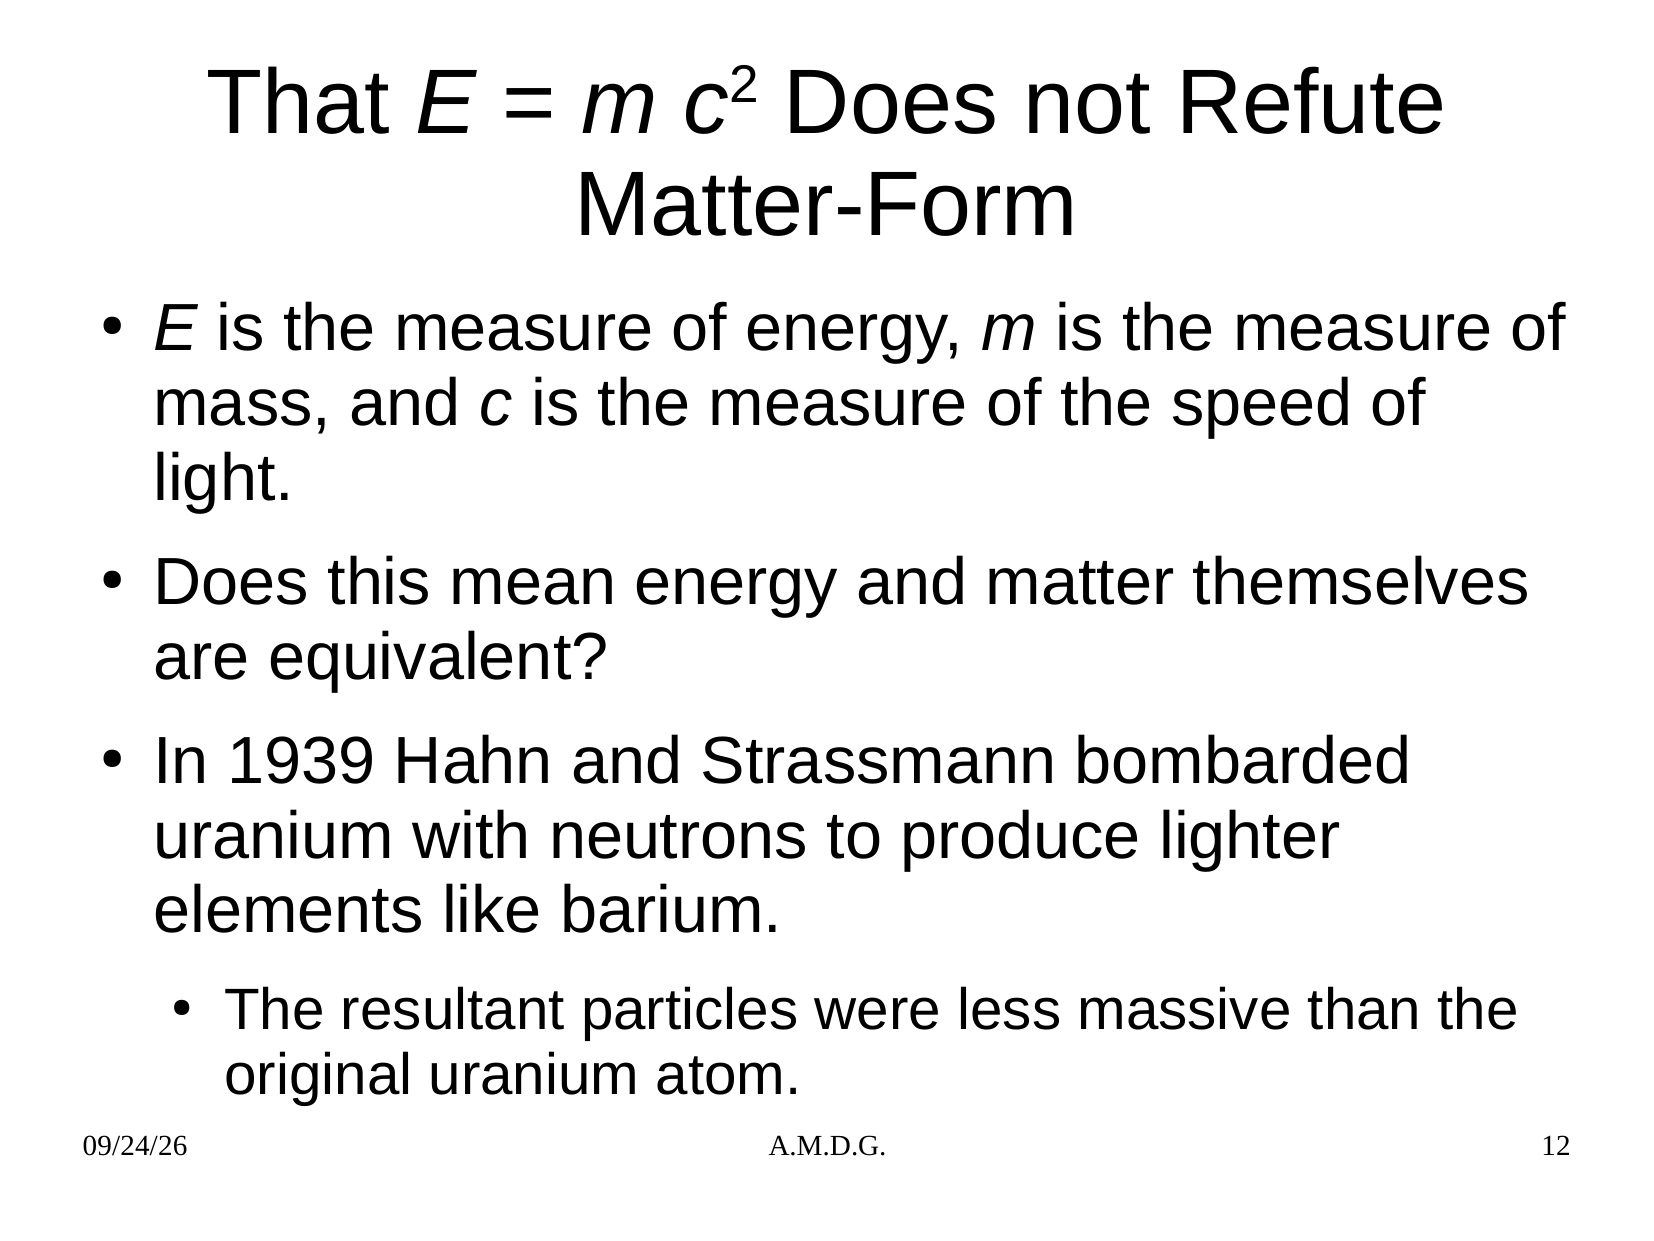

# That E = m c2 Does not Refute Matter-Form
E is the measure of energy, m is the measure of mass, and c is the measure of the speed of light.
Does this mean energy and matter themselves are equivalent?
In 1939 Hahn and Strassmann bombarded uranium with neutrons to produce lighter elements like barium.
The resultant particles were less massive than the original uranium atom.
`
A.M.D.G.
12